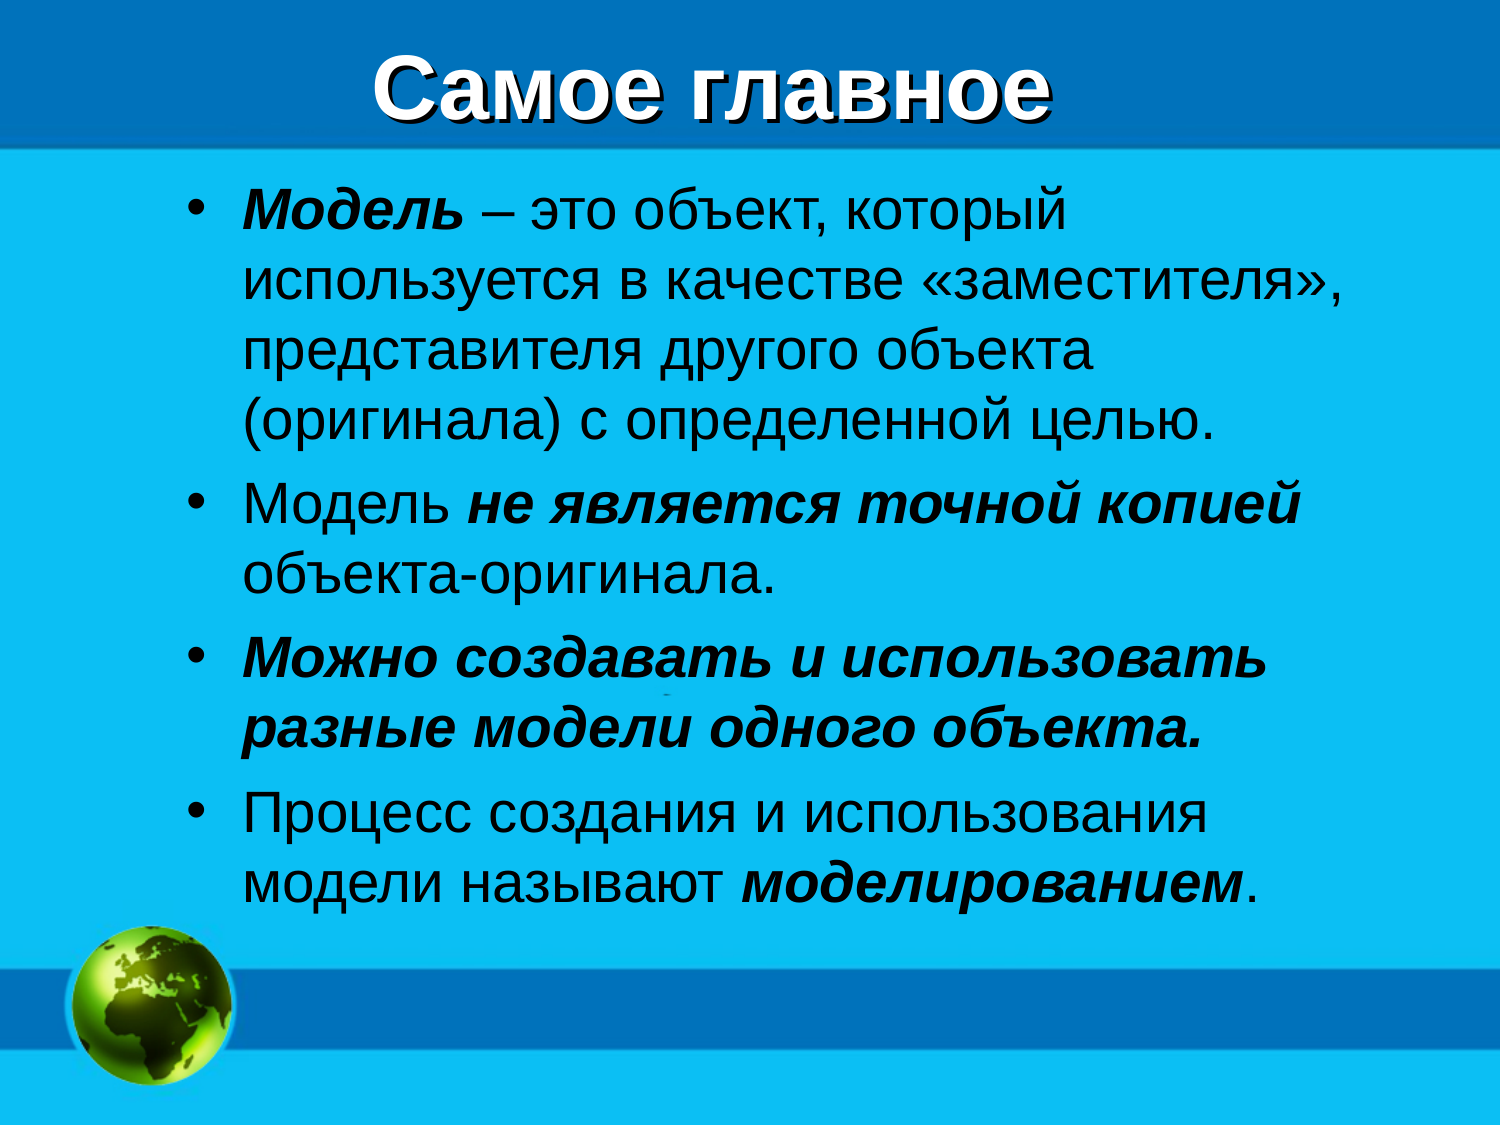

# Самое главное
Модель – это объект, который используется в качестве «заместителя», представителя другого объекта (оригинала) с определенной целью.
Модель не является точной копией объекта-оригинала.
Можно создавать и использовать разные модели одного объекта.
Процесс создания и использования модели называют моделированием.